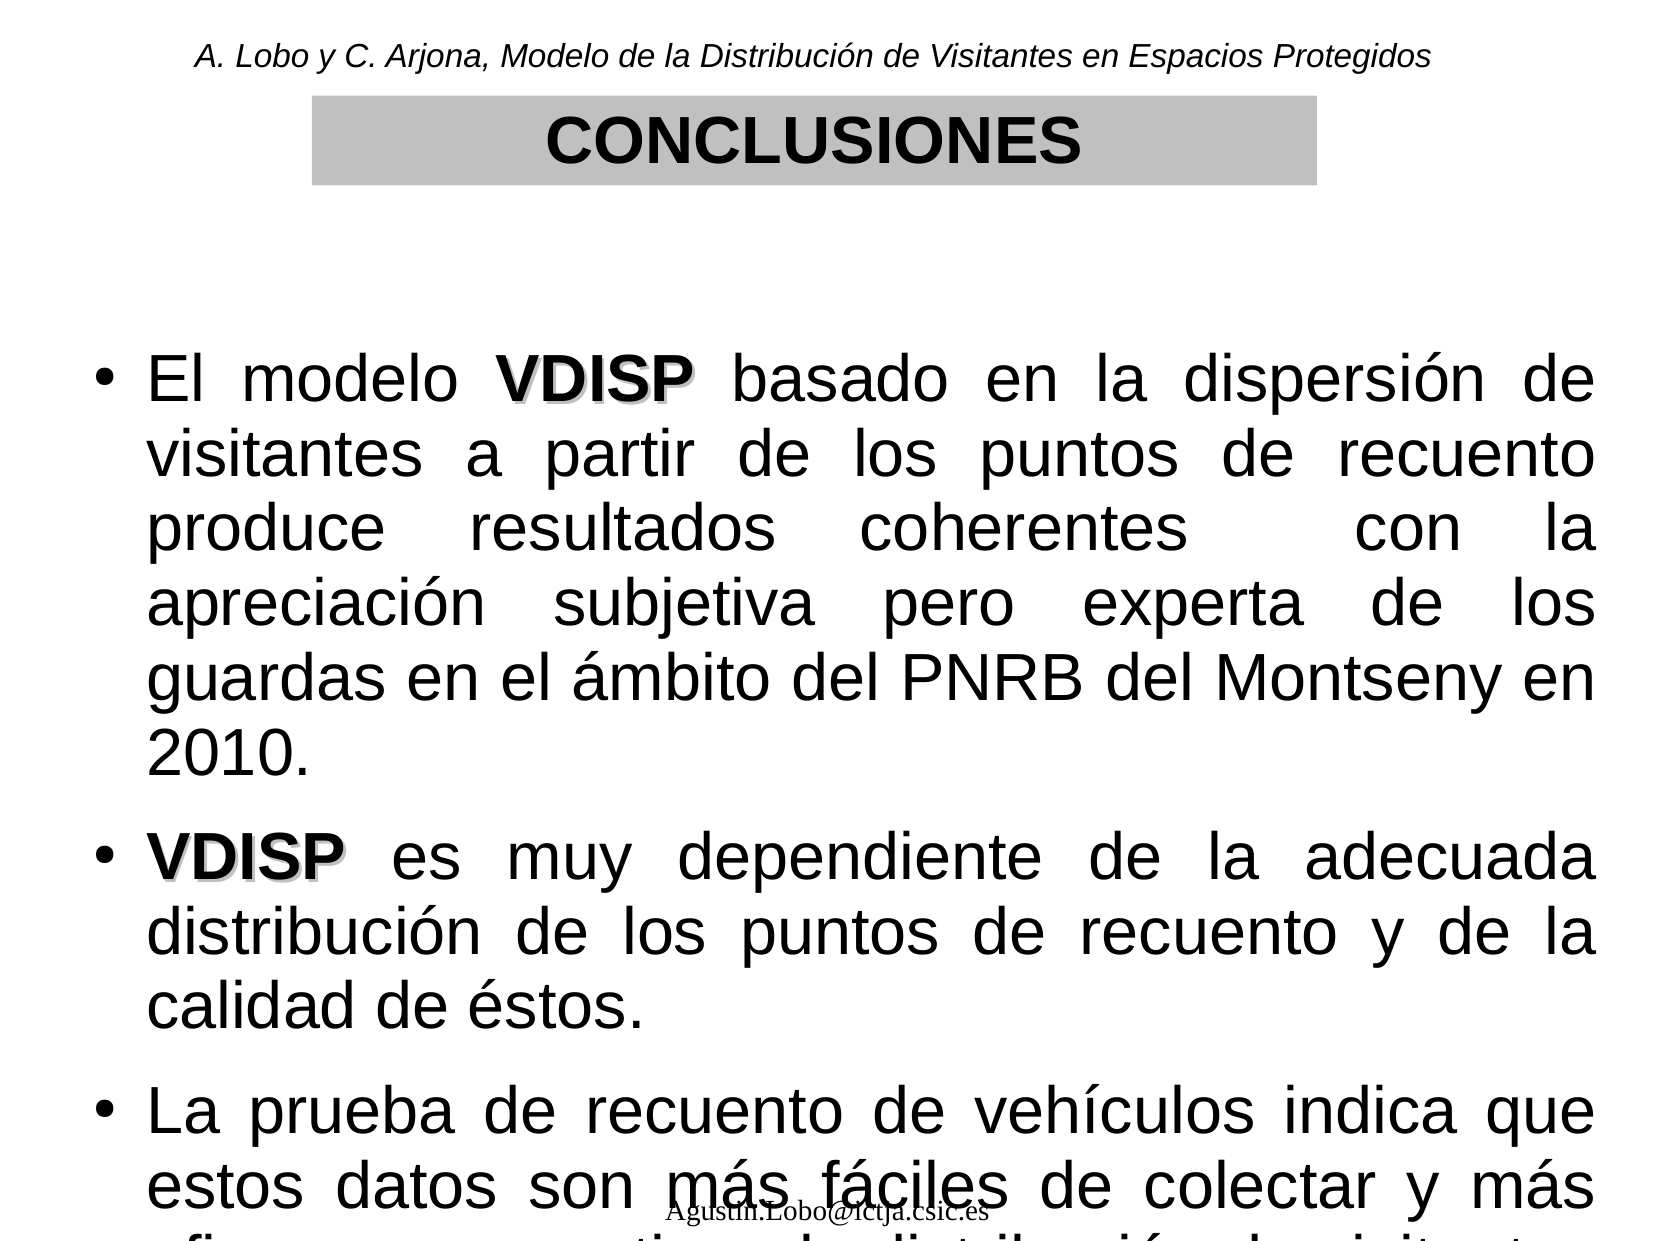

CONCLUSIONES
# El modelo VDISP basado en la dispersión de visitantes a partir de los puntos de recuento produce resultados coherentes con la apreciación subjetiva pero experta de los guardas en el ámbito del PNRB del Montseny en 2010.
VDISP es muy dependiente de la adecuada distribución de los puntos de recuento y de la calidad de éstos.
La prueba de recuento de vehículos indica que estos datos son más fáciles de colectar y más eficaces para estimar la distribución de visitantes que los recuentos basados en las encuestas de calidad turística de los equipamientos del PNRB del Montseny.
Aunque el Mapa de Zonas de Alta Frecuentación elaborado mediante la apreciación subjetiva de los guardas es una valiosa información, es necesario diseñar y efectuar campañas de validación.